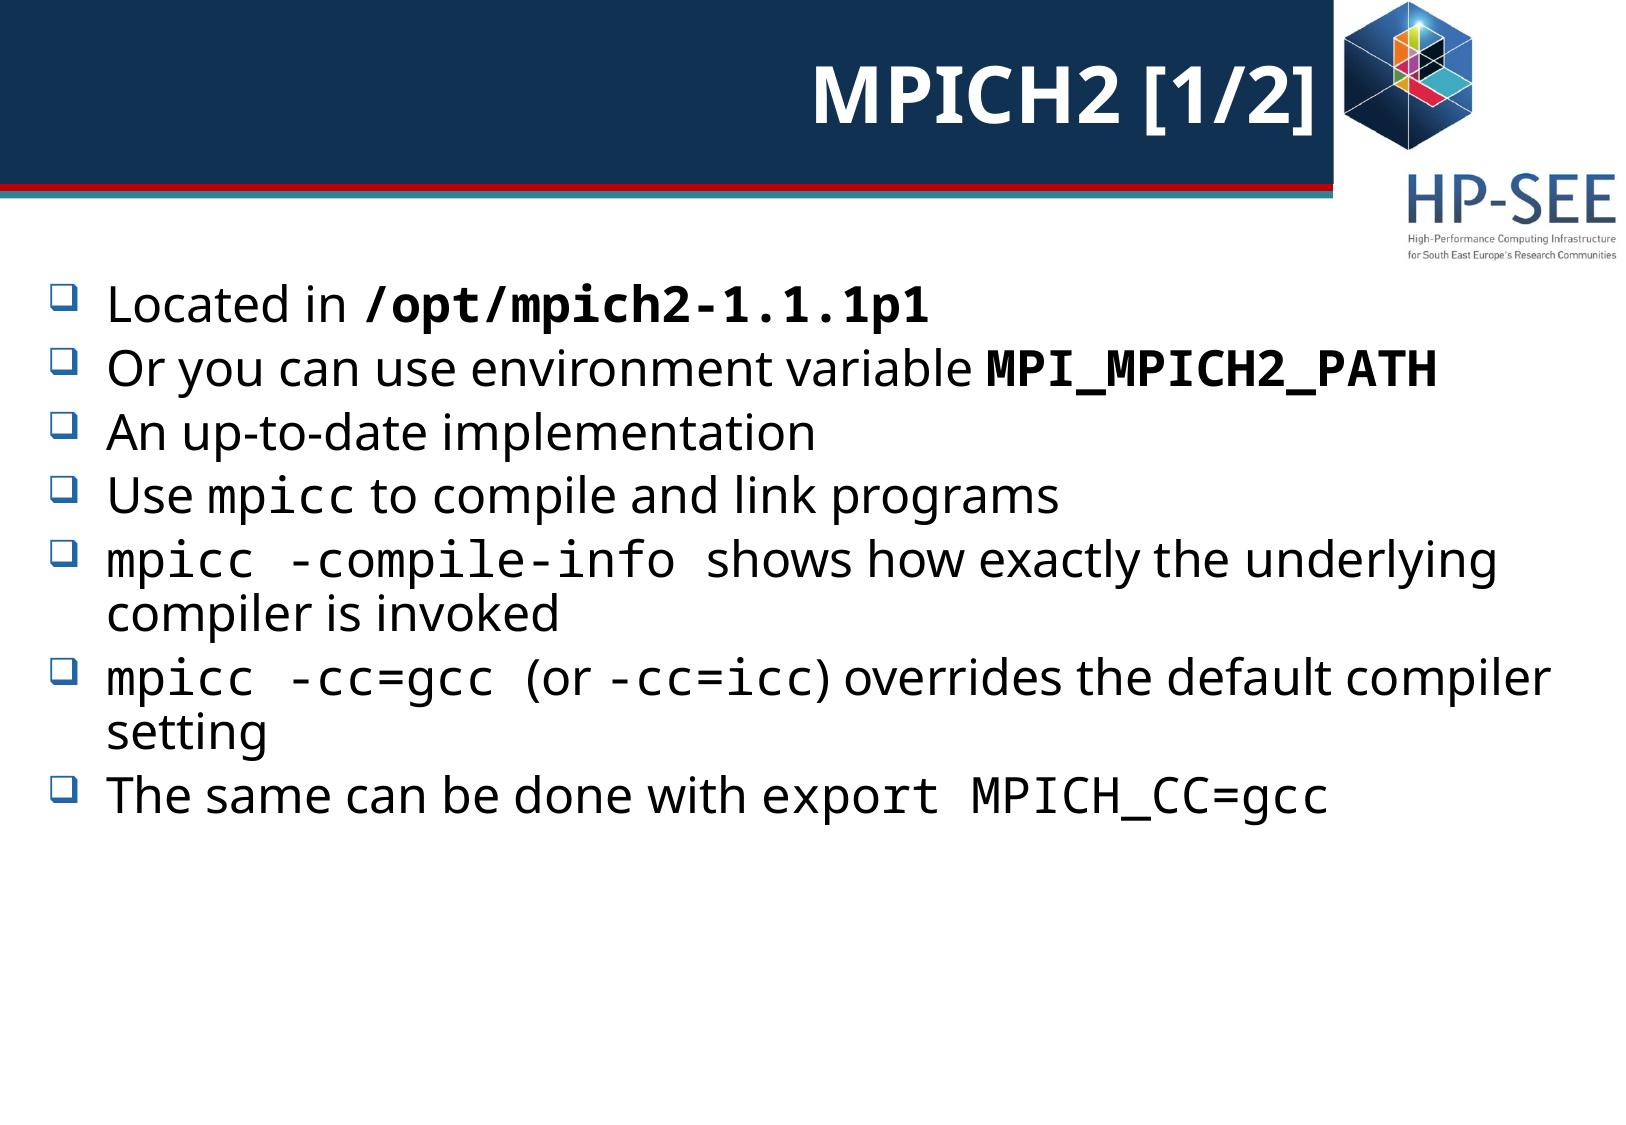

# MPICH2 [1/2]
Located in /opt/mpich2-1.1.1p1
Or you can use environment variable MPI_MPICH2_PATH
An up-to-date implementation
Use mpicc to compile and link programs
mpicc -compile-info shows how exactly the underlying compiler is invoked
mpicc -cc=gcc (or -cc=icc) overrides the default compiler setting
The same can be done with export MPICH_CC=gcc